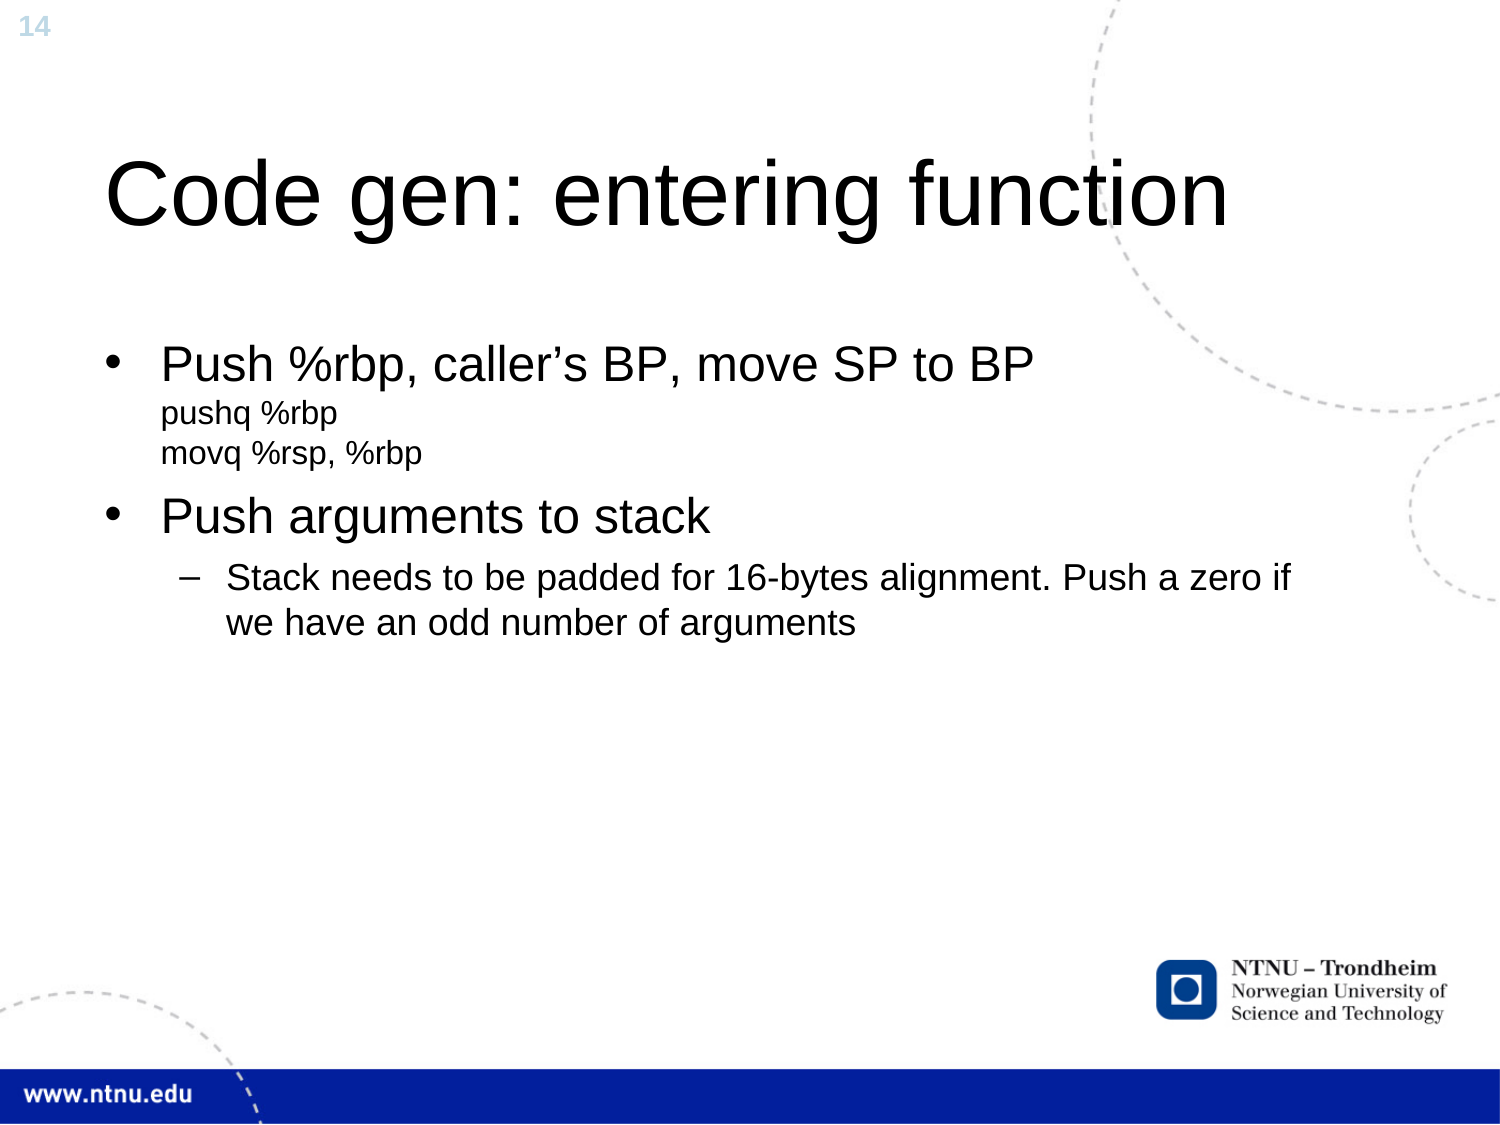

# Code gen: entering function
Push %rbp, caller’s BP, move SP to BP
pushq %rbp
movq %rsp, %rbp
Push arguments to stack
Stack needs to be padded for 16-bytes alignment. Push a zero if we have an odd number of arguments